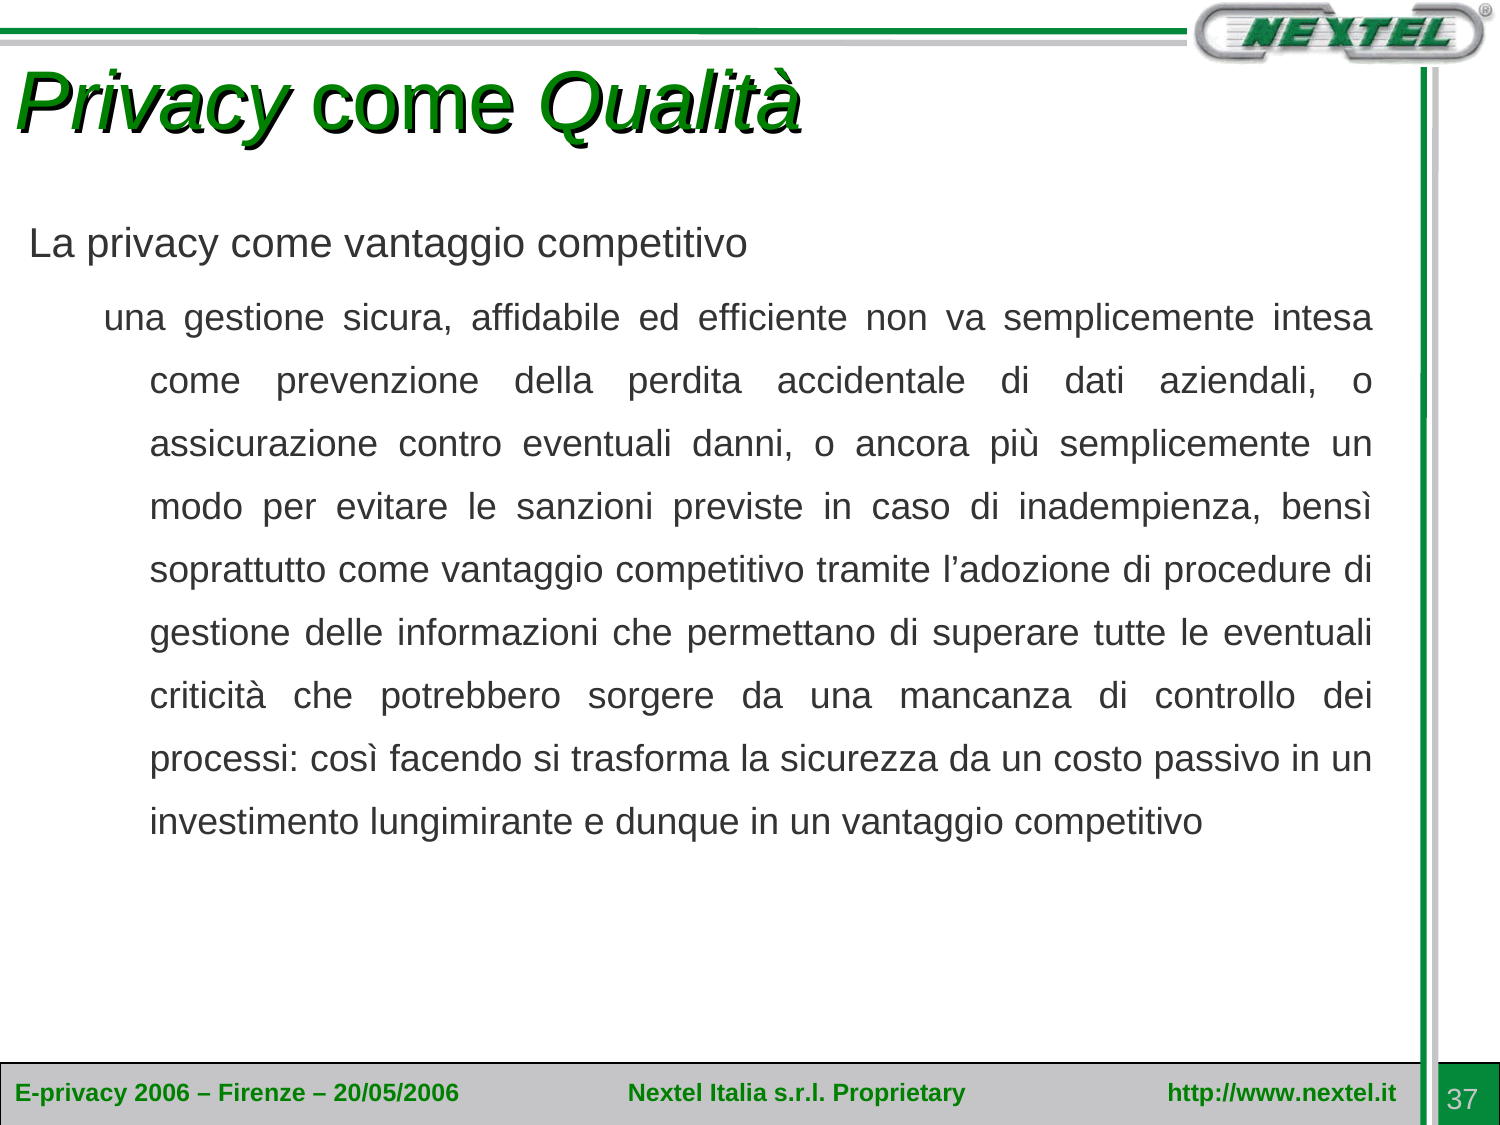

Privacy come Qualità
# La privacy come vantaggio competitivo
una gestione sicura, affidabile ed efficiente non va semplicemente intesa come prevenzione della perdita accidentale di dati aziendali, o assicurazione contro eventuali danni, o ancora più semplicemente un modo per evitare le sanzioni previste in caso di inadempienza, bensì soprattutto come vantaggio competitivo tramite l’adozione di procedure di gestione delle informazioni che permettano di superare tutte le eventuali criticità che potrebbero sorgere da una mancanza di controllo dei processi: così facendo si trasforma la sicurezza da un costo passivo in un investimento lungimirante e dunque in un vantaggio competitivo
37